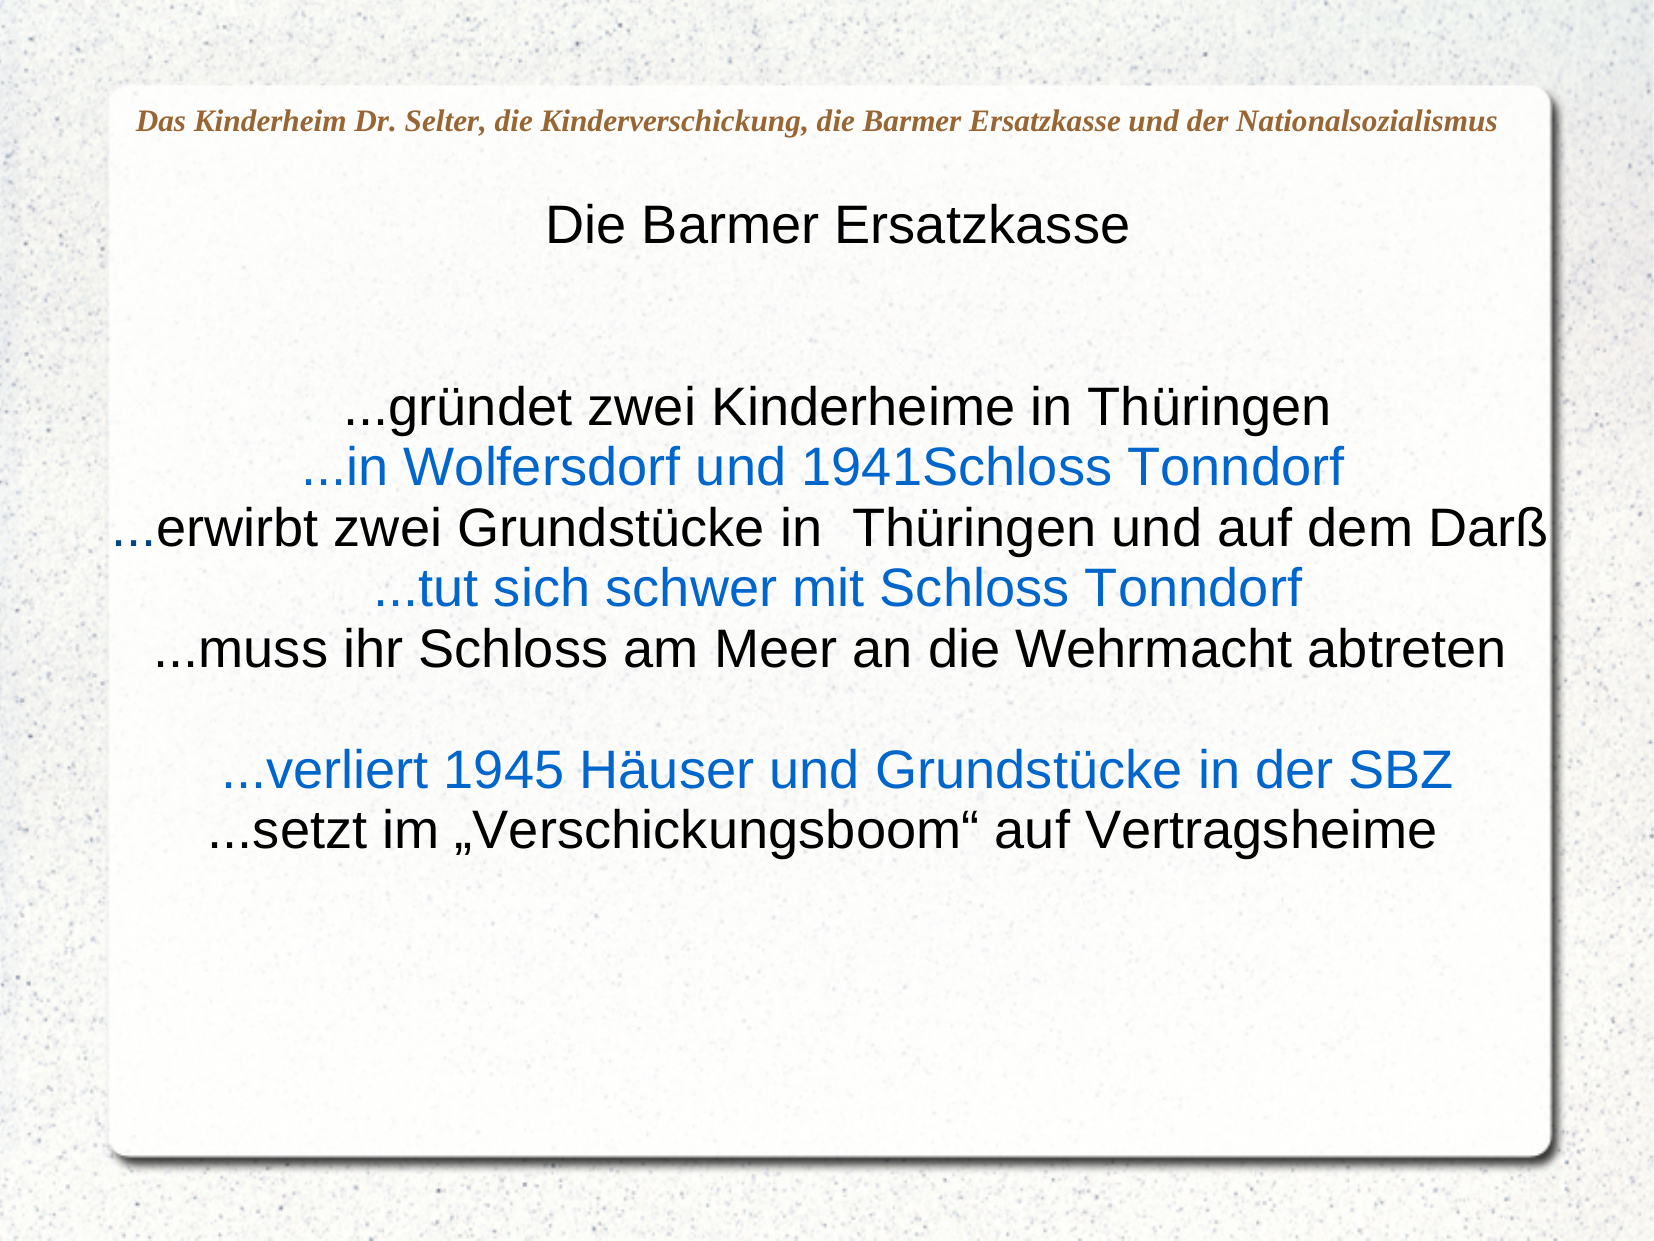

Die Barmer Ersatzkasse
...gründet zwei Kinderheime in Thüringen
...in Wolfersdorf und 1941Schloss Tonndorf
...erwirbt zwei Grundstücke in Thüringen und auf dem Darß
...tut sich schwer mit Schloss Tonndorf
...muss ihr Schloss am Meer an die Wehrmacht abtreten
...verliert 1945 Häuser und Grundstücke in der SBZ
...setzt im „Verschickungsboom“ auf Vertragsheime
# Das Kinderheim Dr. Selter, die Kinderverschickung, die Barmer Ersatzkasse und der Nationalsozialismus